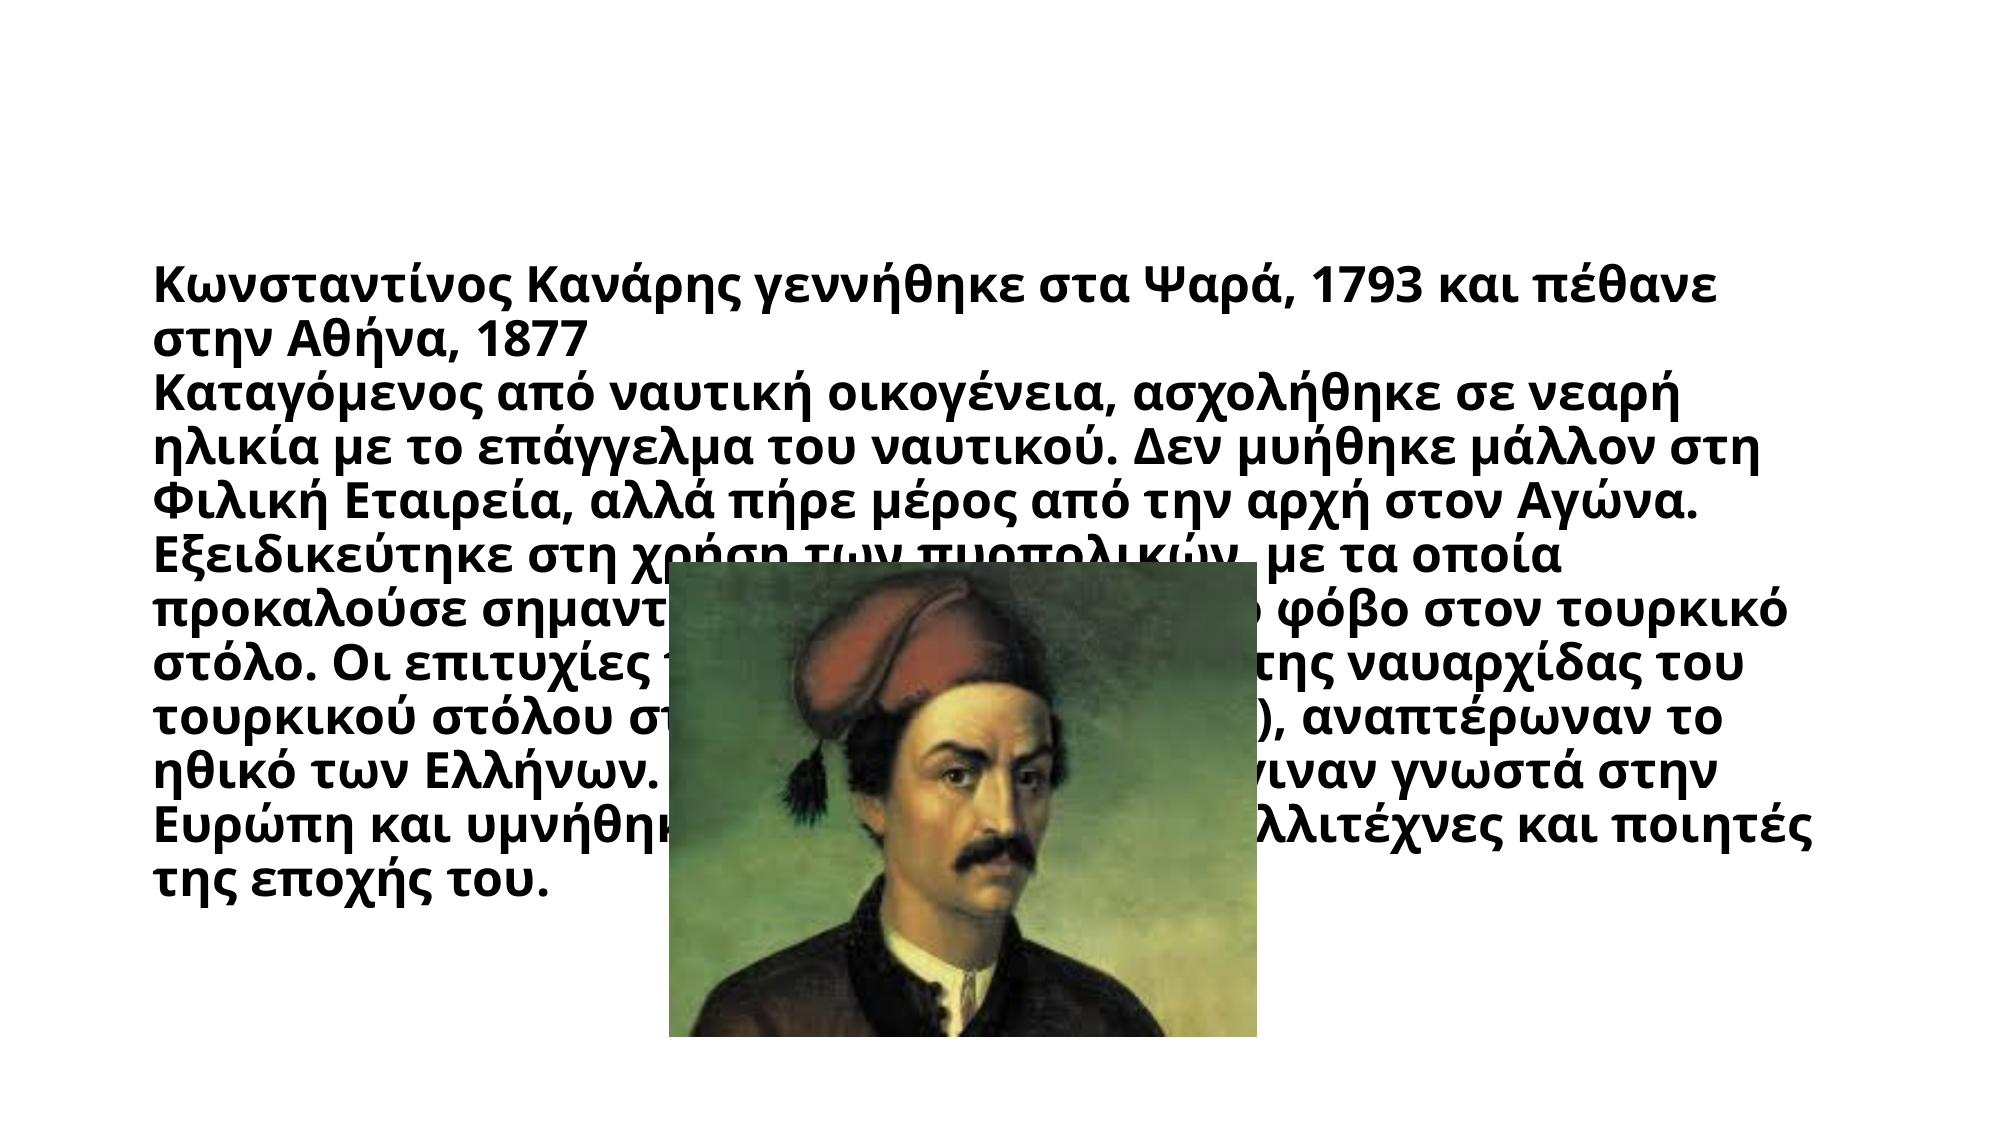

# Κωνσταντίνος Κανάρης γεννήθηκε στα Ψαρά, 1793 και πέθανε στην Αθήνα, 1877 Καταγόμενος από ναυτική οικογένεια, ασχολήθηκε σε νεαρή ηλικία με το επάγγελμα του ναυτικού. Δεν μυήθηκε μάλλον στη Φιλική Εταιρεία, αλλά πήρε μέρος από την αρχή στον Aγώνα. Εξειδικεύτηκε στη χρήση των πυρπολικών, με τα οποία προκαλούσε σημαντικές φθορές και μεγάλο φόβο στον τουρκικό στόλο. Οι επιτυχίες του, όπως η ανατίναξη της ναυαρχίδας του τουρκικού στόλου στη Χίο (6-7 Ιουνίου 1822), αναπτέρωναν το ηθικό των Ελλήνων. Τα κατορθώματά του έγιναν γνωστά στην Ευρώπη και υμνήθηκαν από σπουδαίους καλλιτέχνες και ποιητές της εποχής του.